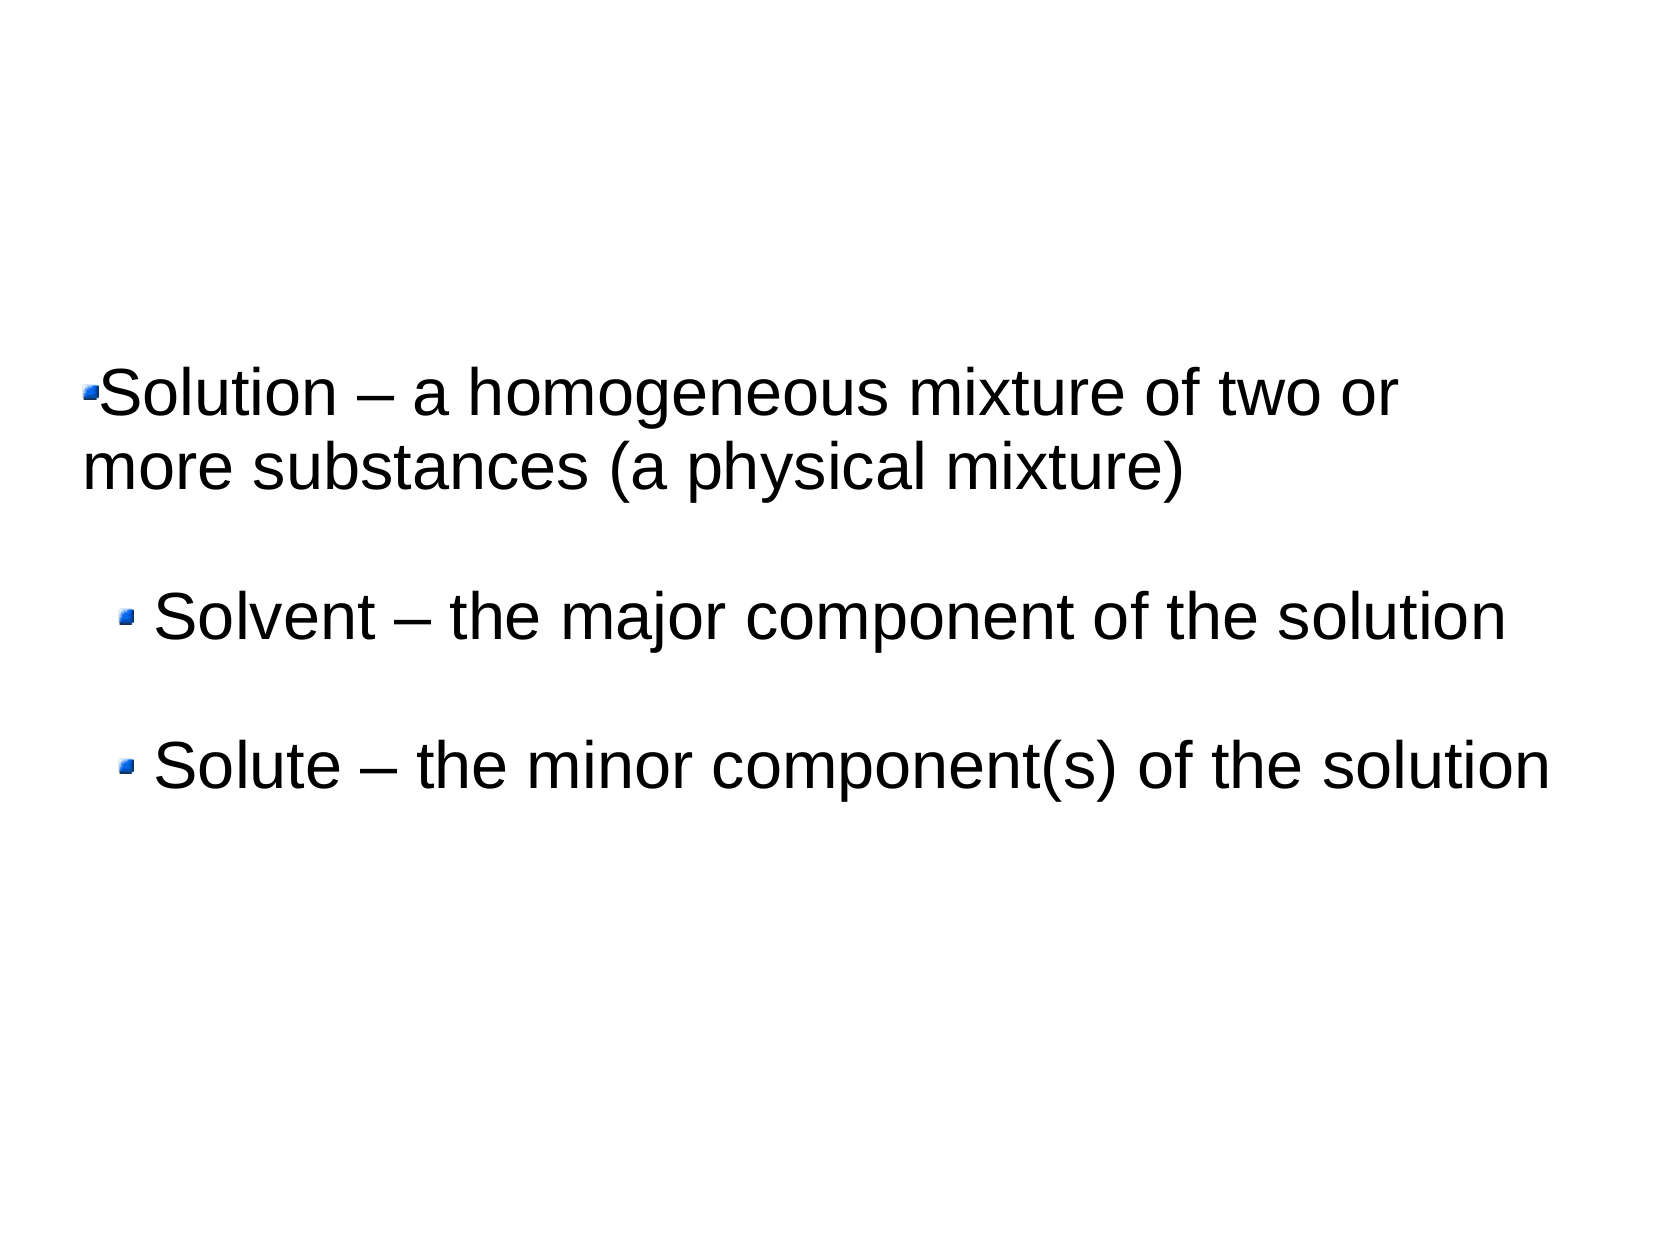

# Solution – a homogeneous mixture of two or more substances (a physical mixture)
Solvent – the major component of the solution
Solute – the minor component(s) of the solution